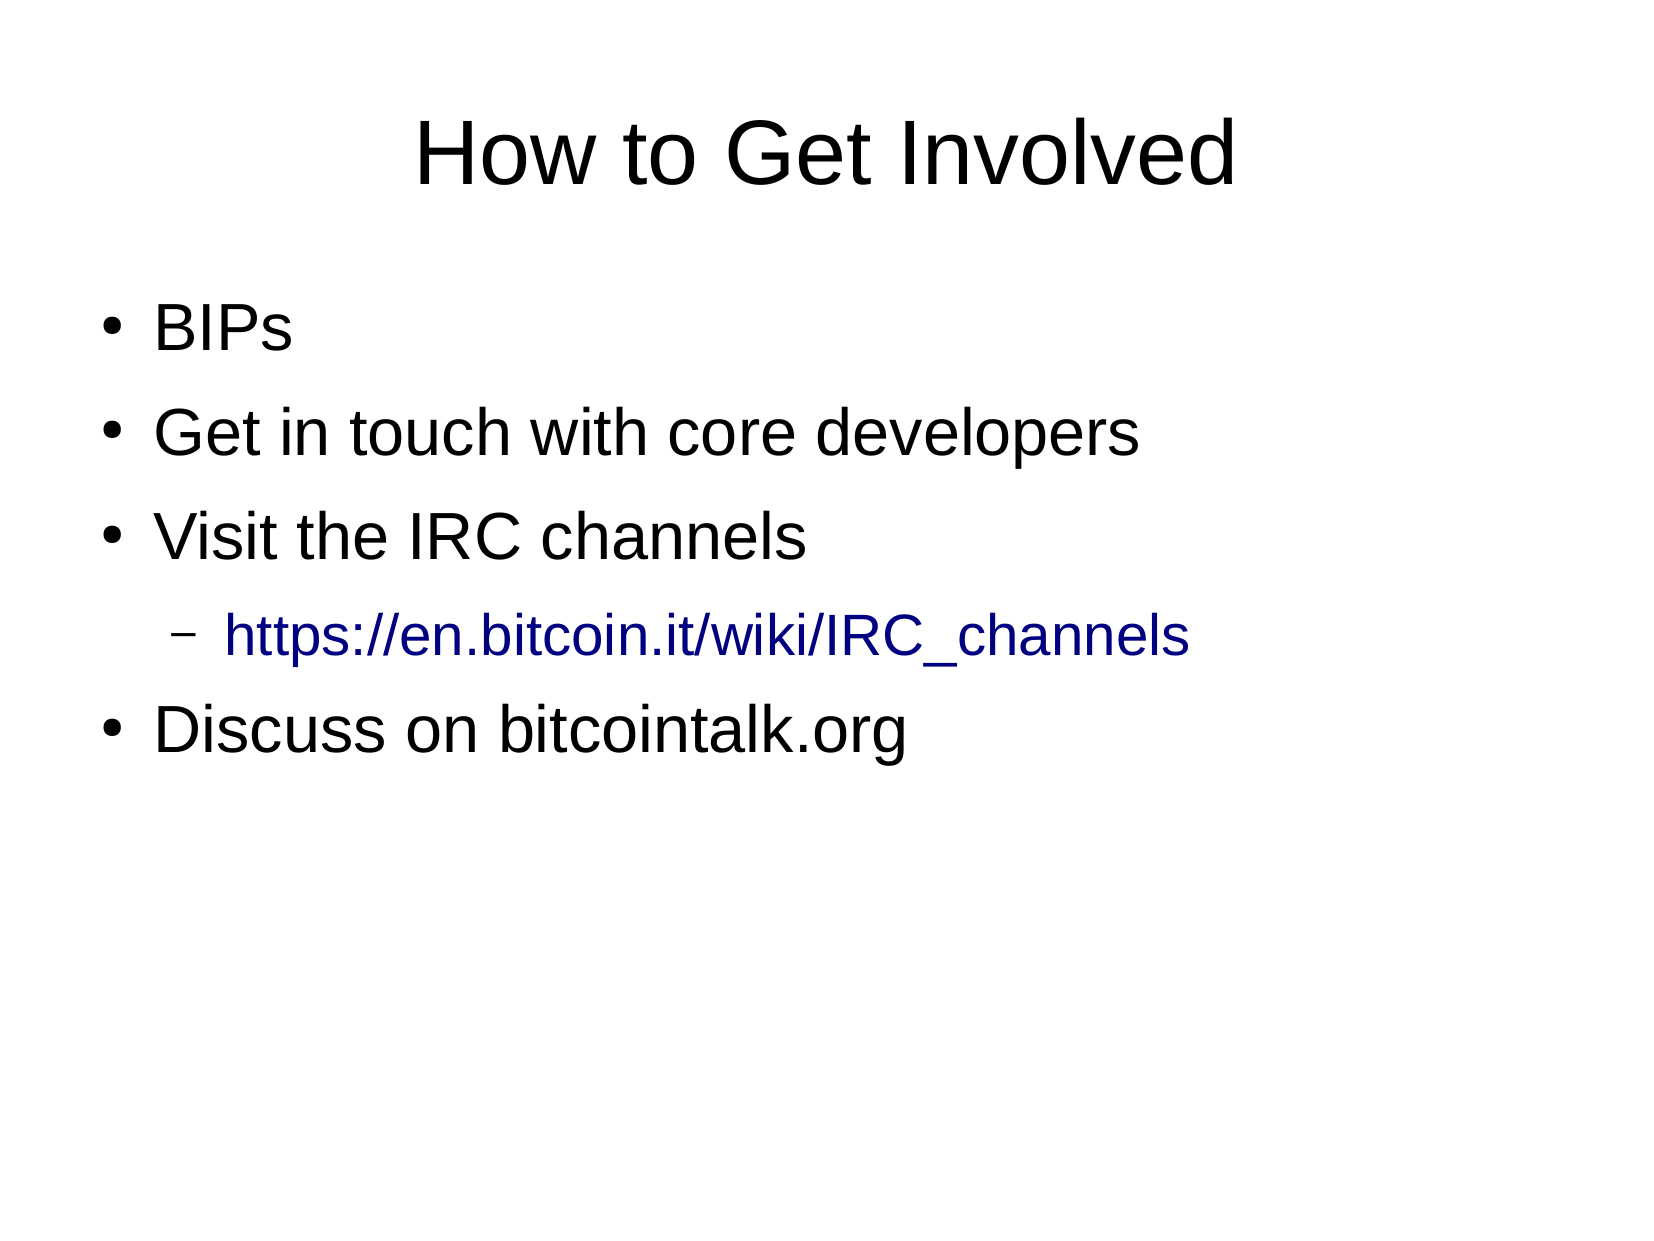

# How to Get Involved
BIPs
Get in touch with core developers
Visit the IRC channels
https://en.bitcoin.it/wiki/IRC_channels
Discuss on bitcointalk.org